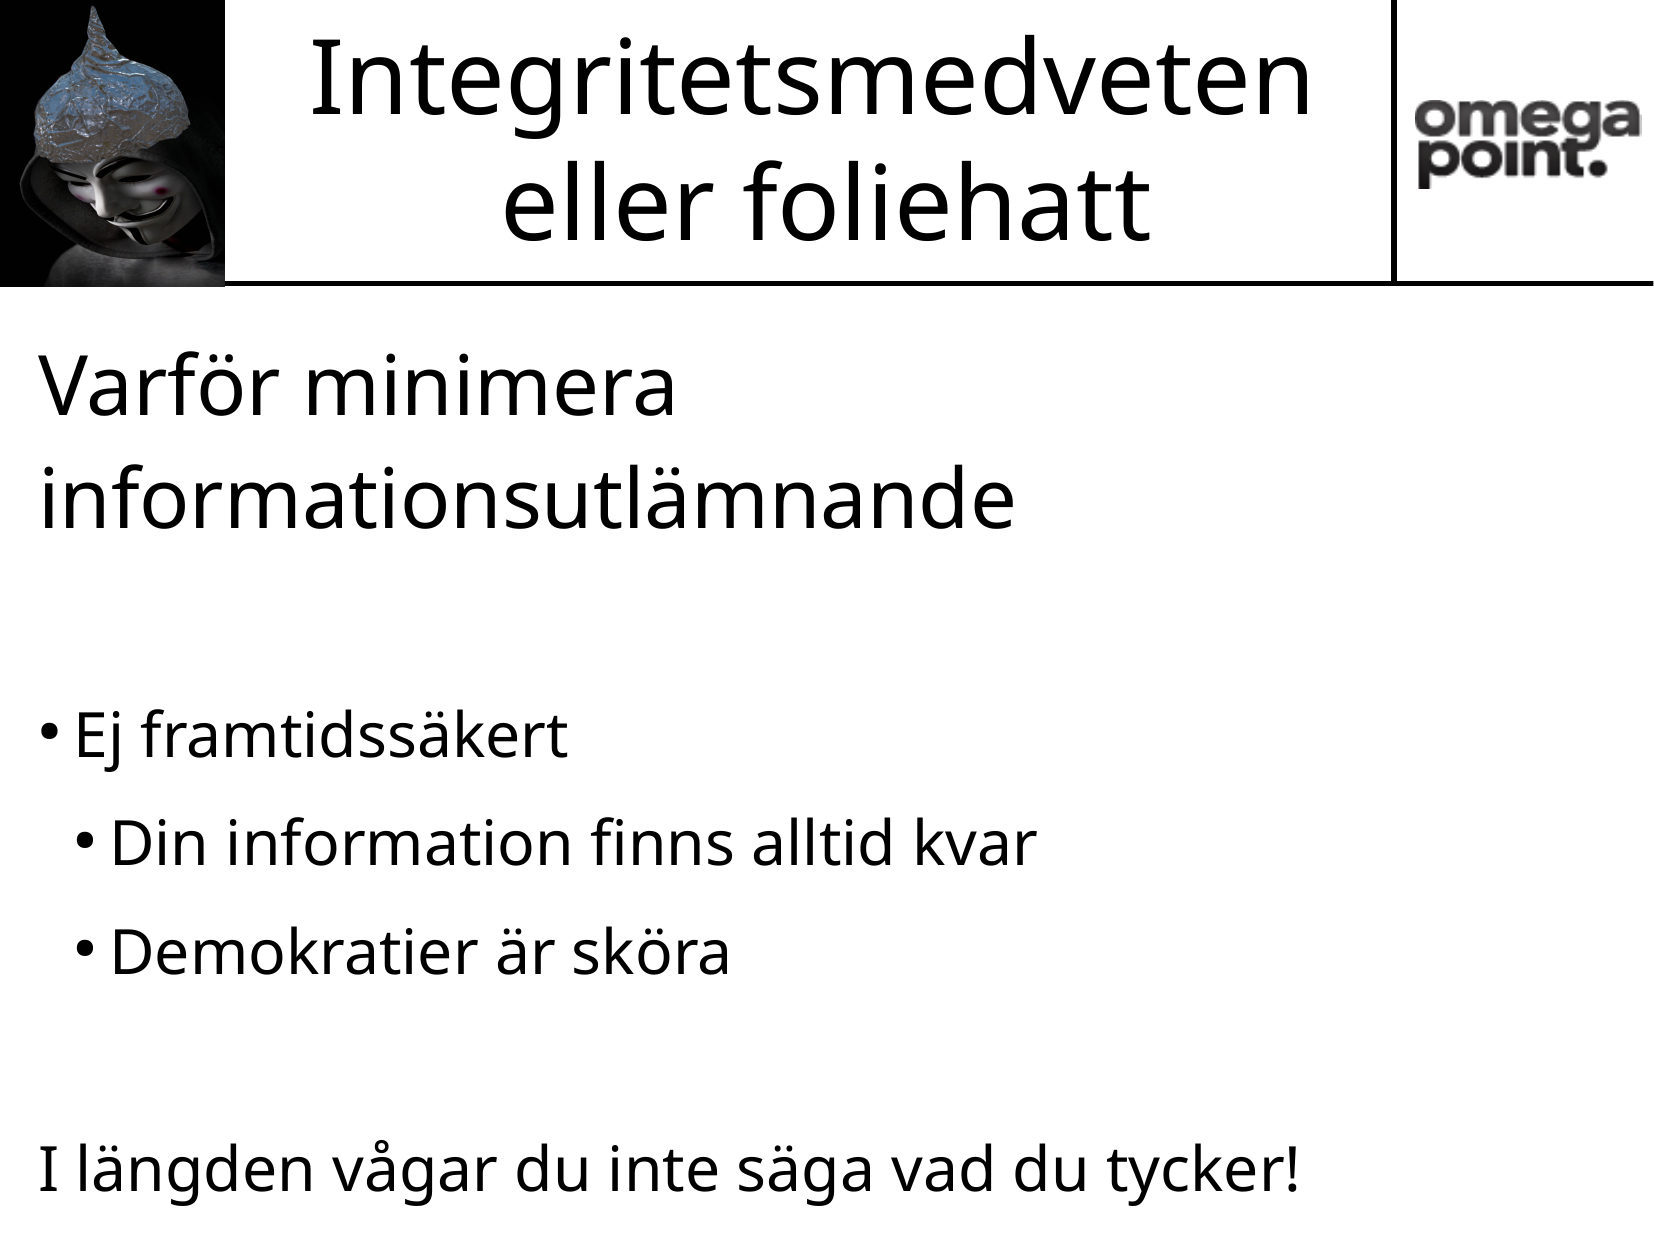

Integritetsmedveten
eller foliehatt
Varför minimera informationsutlämnande
Ej framtidssäkert
Din information finns alltid kvar
Demokratier är sköra
I längden vågar du inte säga vad du tycker!